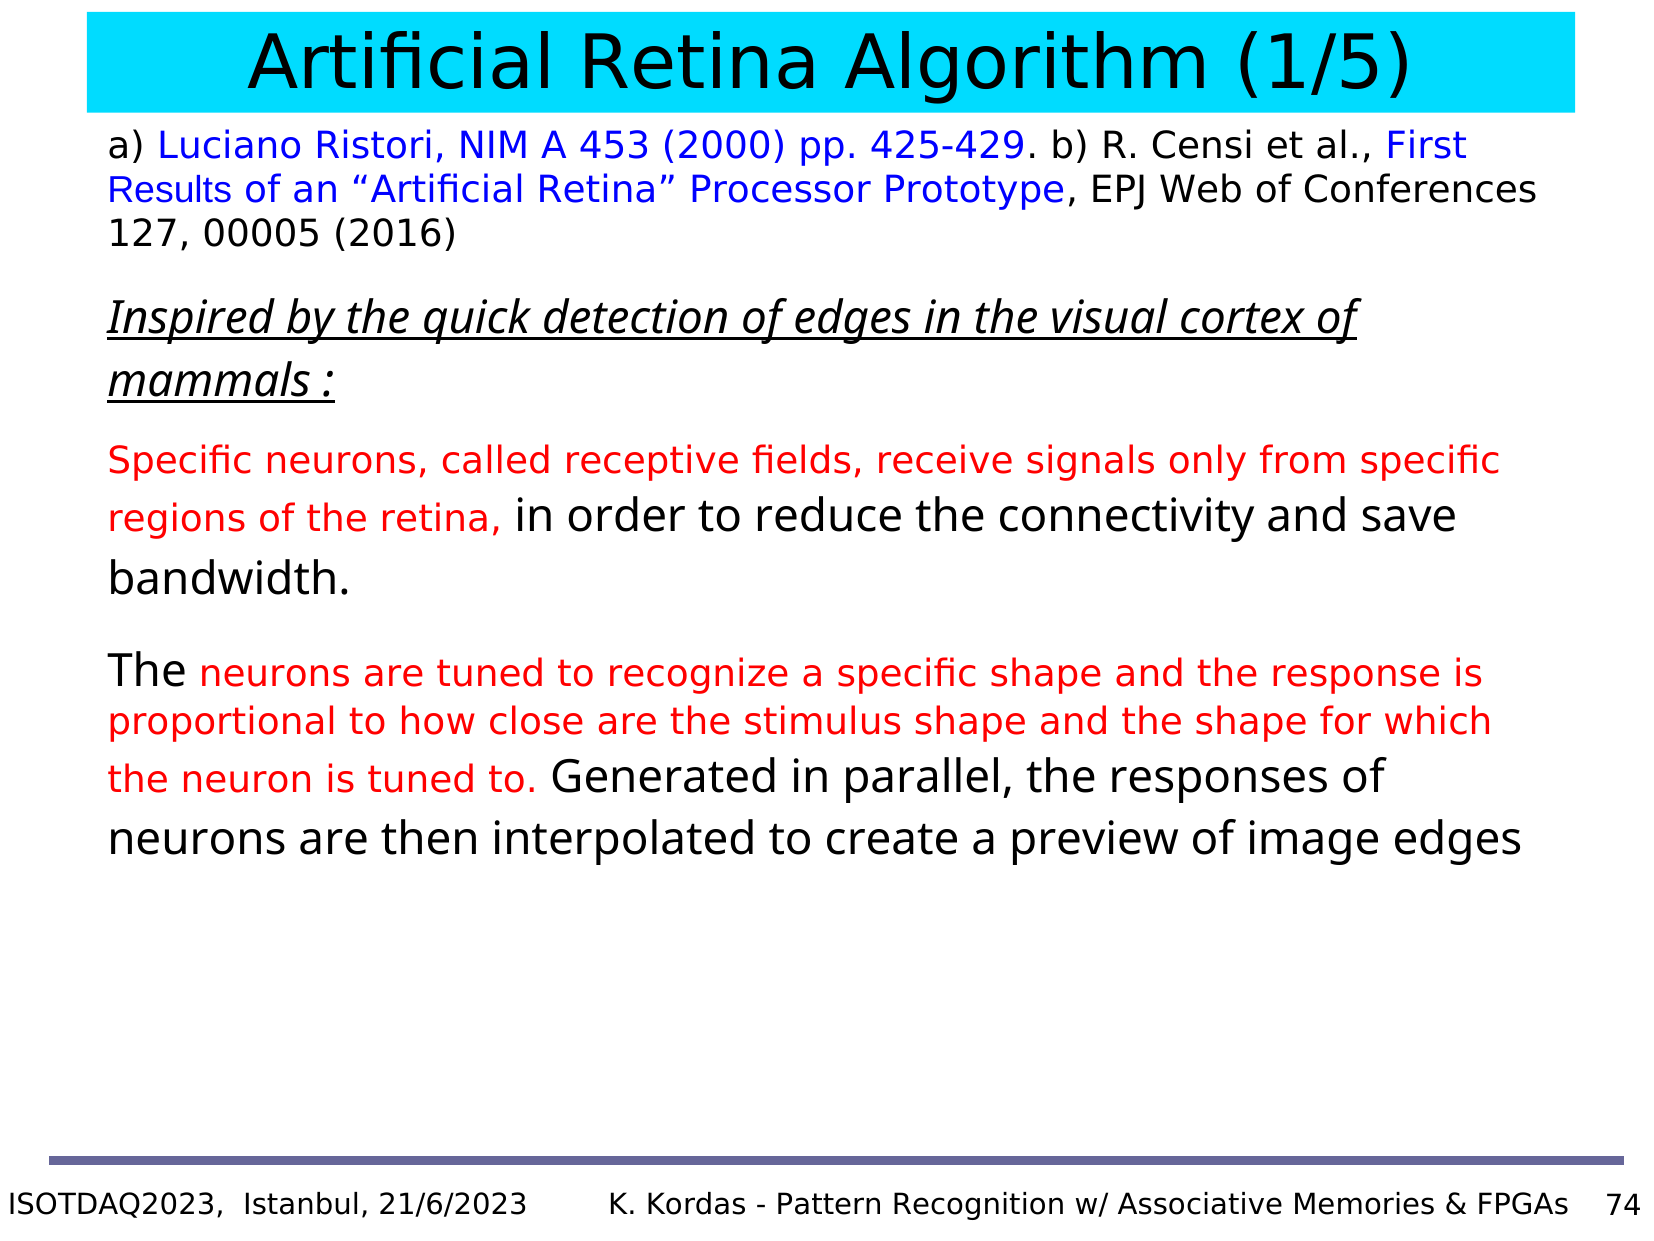

# Artificial Retina Algorithm (1/5)
a) Luciano Ristori, NIM A 453 (2000) pp. 425-429. b) R. Censi et al., First Results of an “Artificial Retina” Processor Prototype, EPJ Web of Conferences 127, 00005 (2016)
Inspired by the quick detection of edges in the visual cortex of mammals :
Specific neurons, called receptive fields, receive signals only from specific regions of the retina, in order to reduce the connectivity and save bandwidth.
The neurons are tuned to recognize a specific shape and the response is proportional to how close are the stimulus shape and the shape for which the neuron is tuned to. Generated in parallel, the responses of neurons are then interpolated to create a preview of image edges
ISOTDAQ2023, Istanbul, 21/6/2023
K. Kordas - Pattern Recognition w/ Associative Memories & FPGAs
74